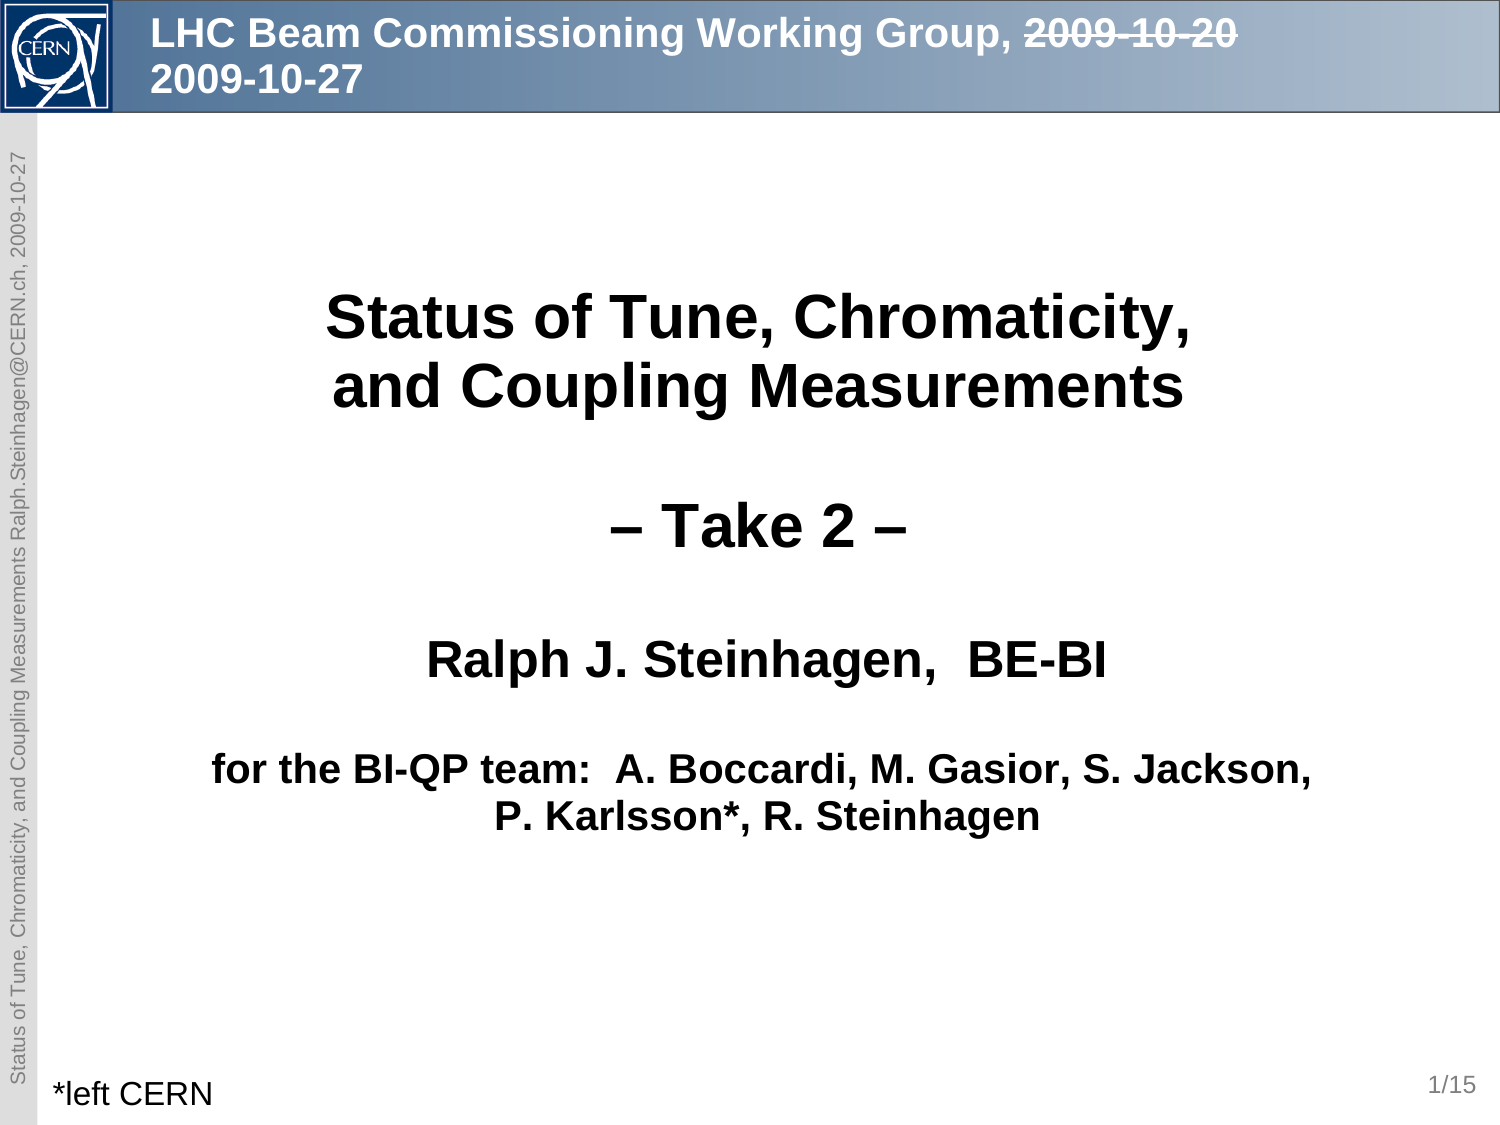

# LHC Beam Commissioning Working Group, 2009-10-20 2009-10-27
Status of Tune, Chromaticity,
and Coupling Measurements
– Take 2 –
Ralph J. Steinhagen, BE-BI
for the BI-QP team: A. Boccardi, M. Gasior, S. Jackson,
P. Karlsson*, R. Steinhagen
*left CERN